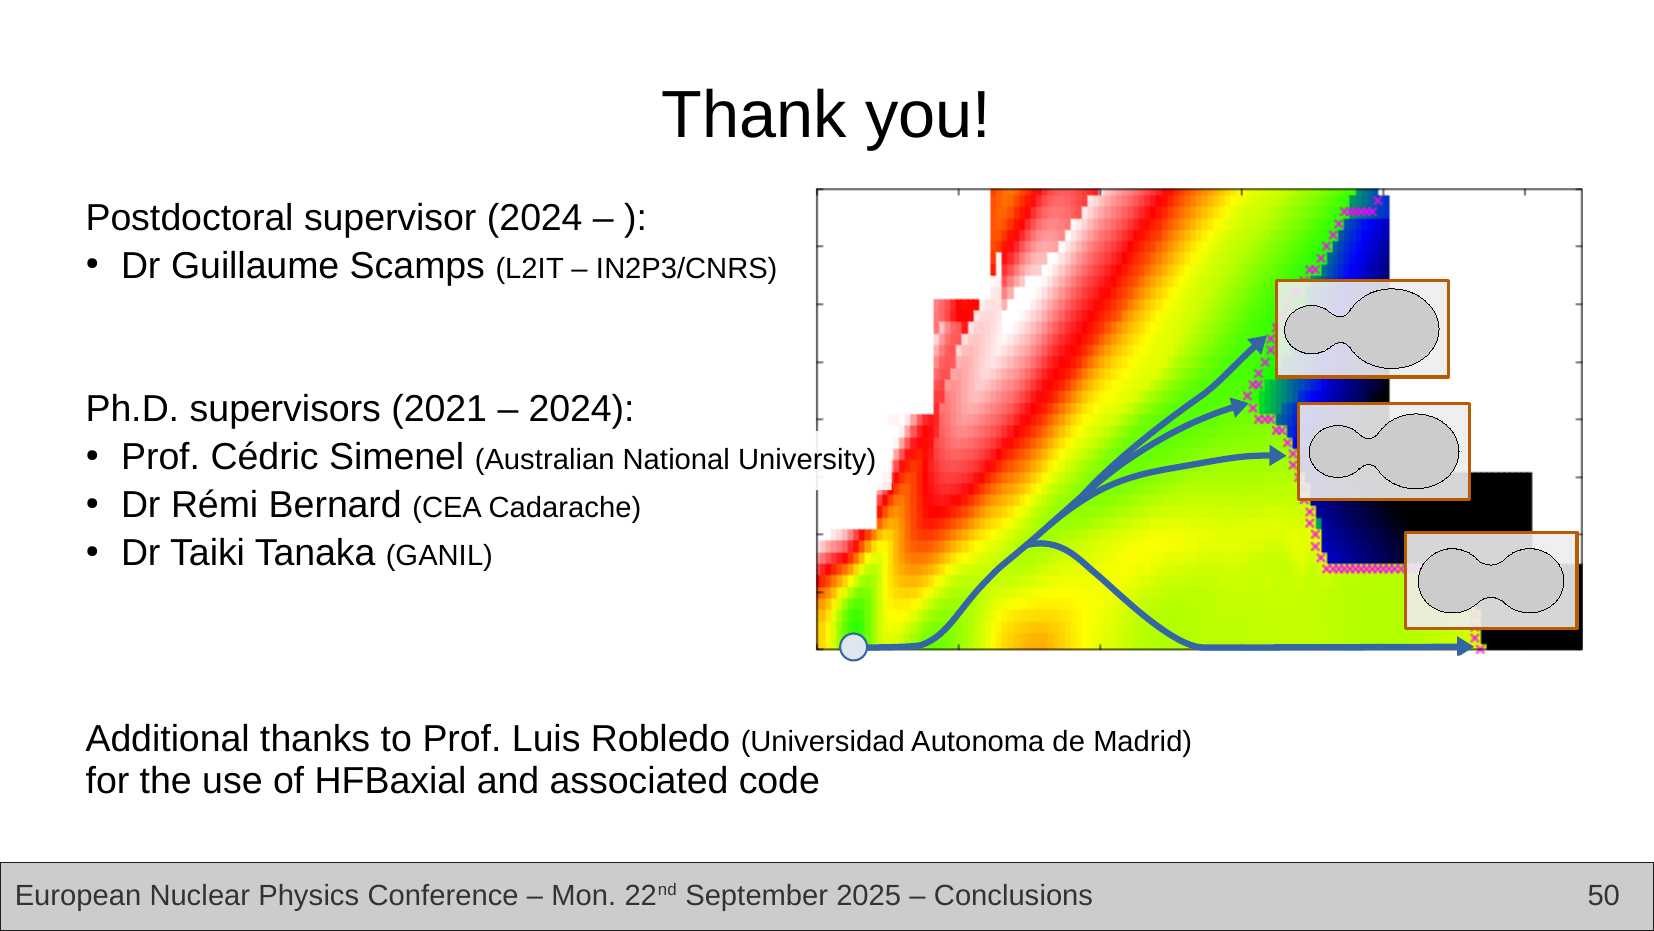

# Thank you!
Postdoctoral supervisor (2024 – ):
Dr Guillaume Scamps (L2IT – IN2P3/CNRS)
Ph.D. supervisors (2021 – 2024):
Prof. Cédric Simenel (Australian National University)
Dr Rémi Bernard (CEA Cadarache)
Dr Taiki Tanaka (GANIL)
Additional thanks to Prof. Luis Robledo (Universidad Autonoma de Madrid) for the use of HFBaxial and associated code
European Nuclear Physics Conference – Mon. 22nd September 2025 – Conclusions